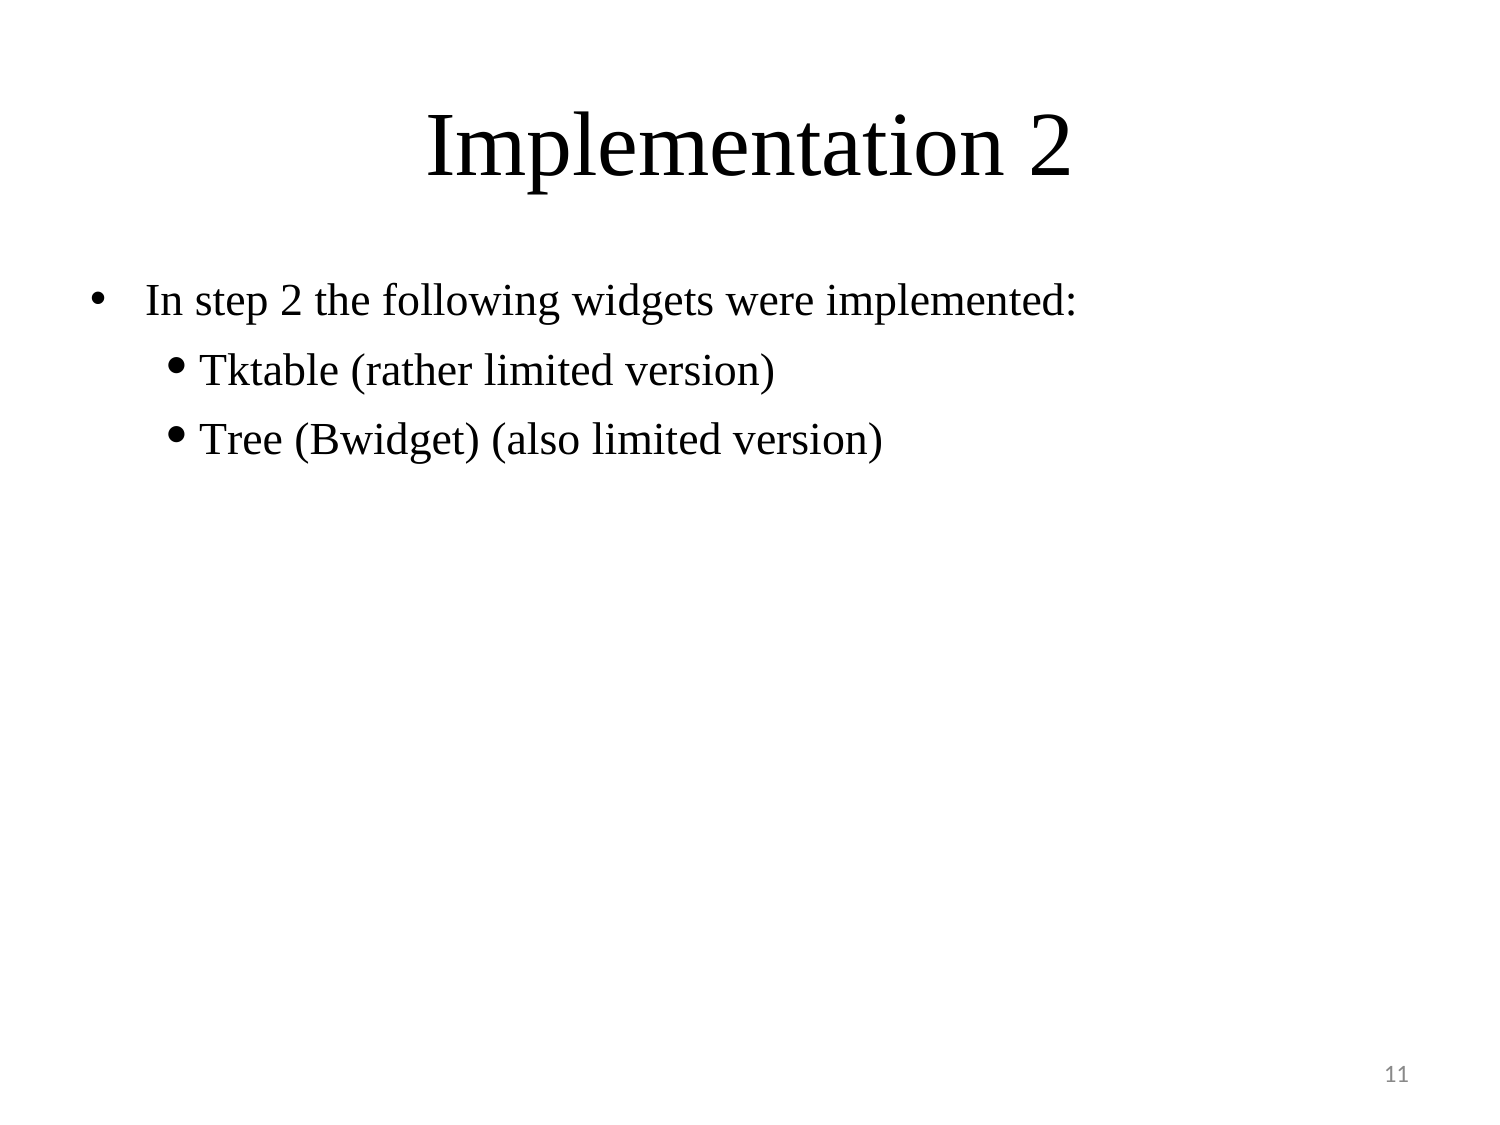

Implementation 2‏
In step 2 the following widgets were implemented:
 Tktable (rather limited version)
 Tree (Bwidget) (also limited version)
11